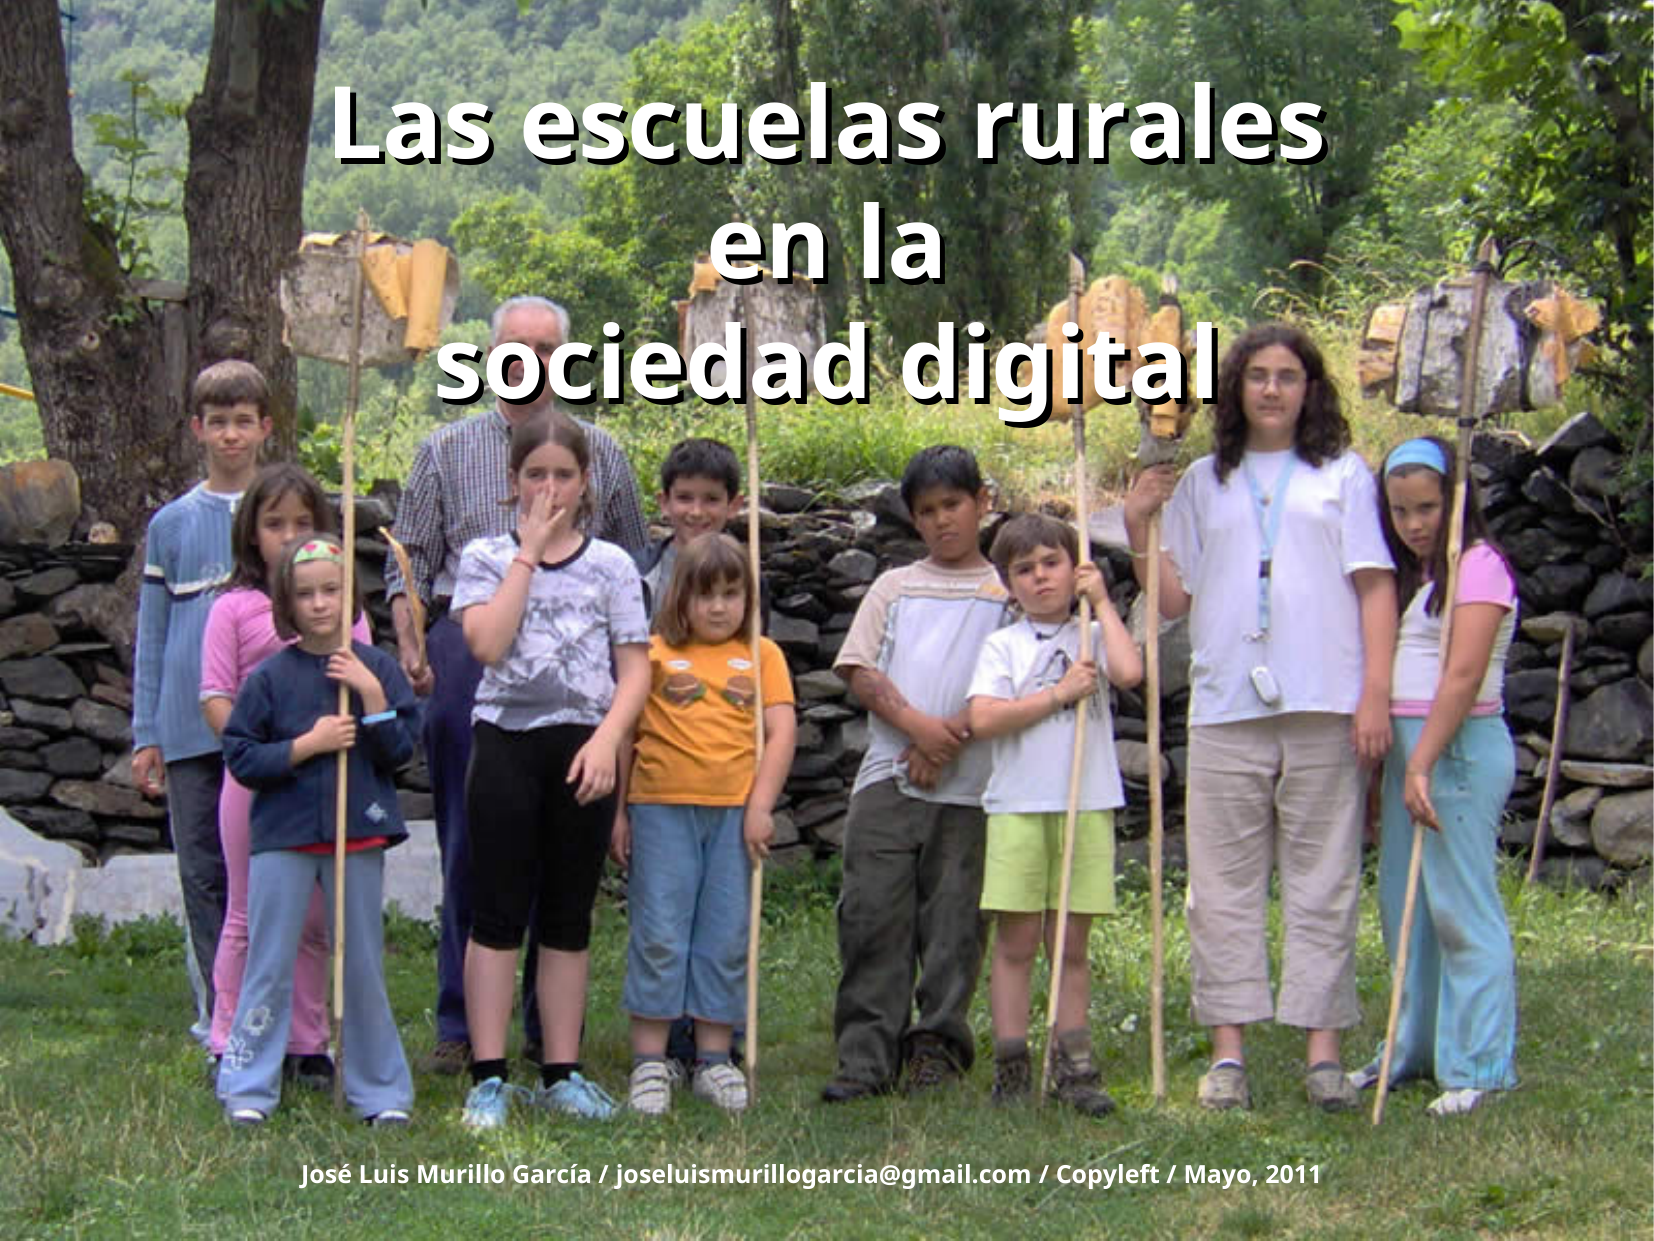

Las escuelas rurales
en la
sociedad digital
José Luis Murillo García / joseluismurillogarcia@gmail.com / Copyleft / Mayo, 2011